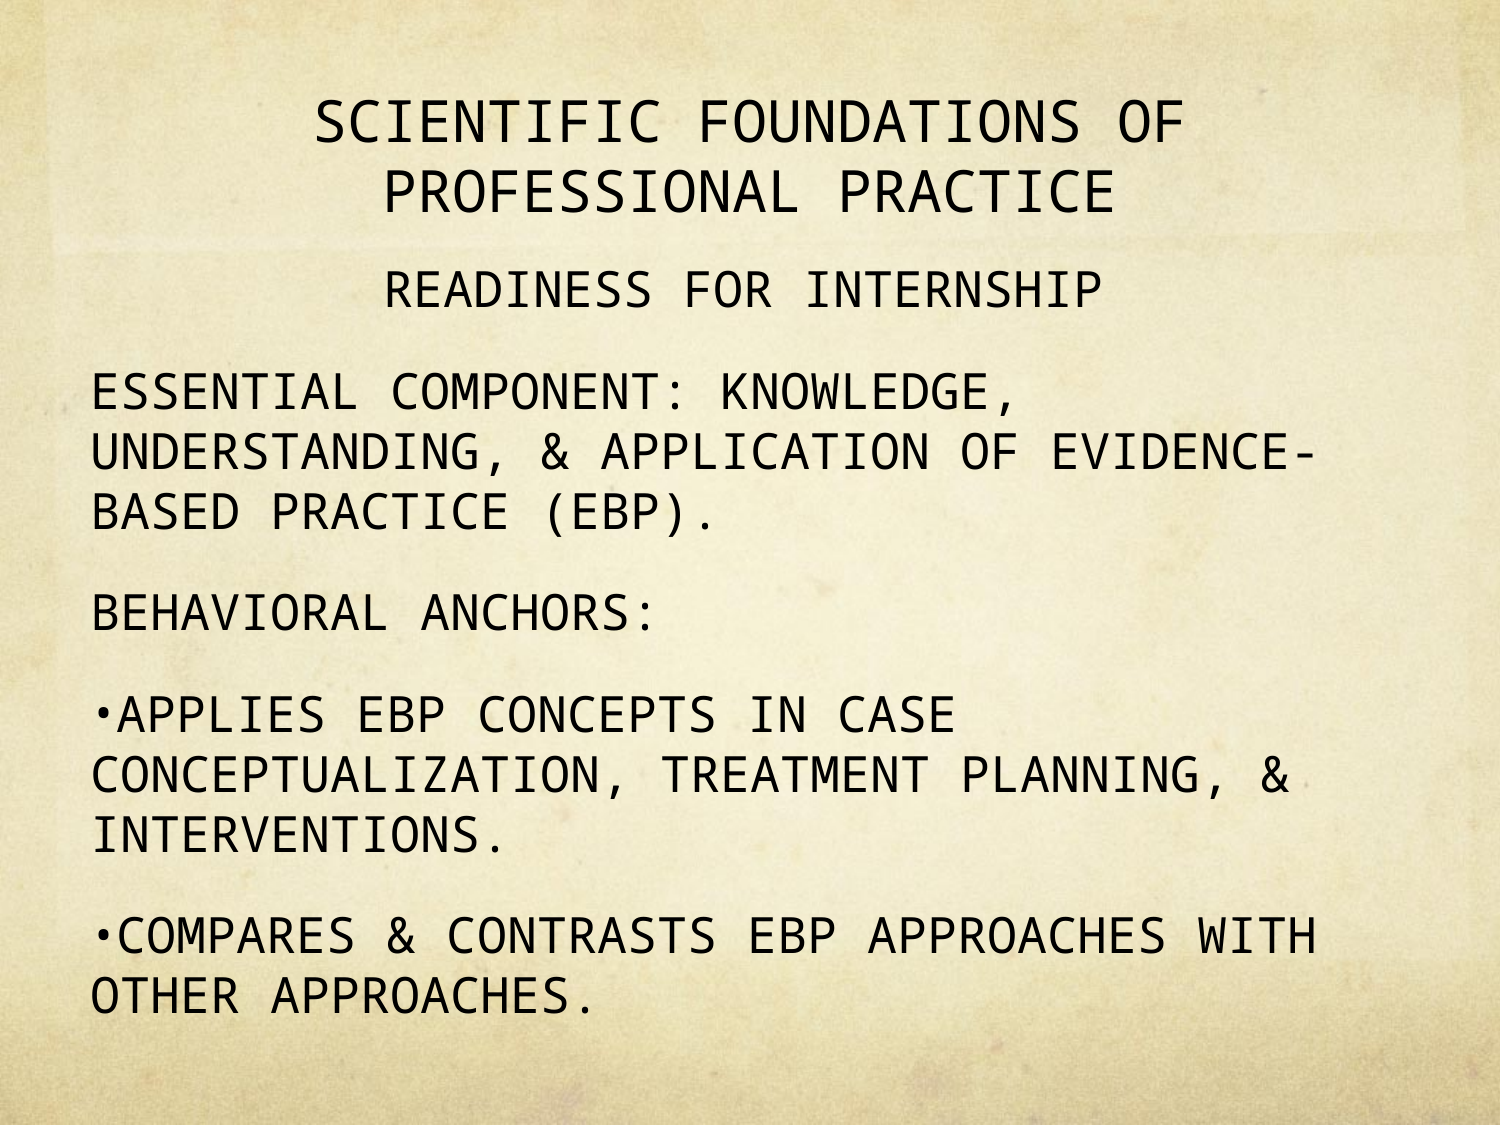

# SCIENTIFIC FOUNDATIONS OF PROFESSIONAL PRACTICE
READINESS FOR INTERNSHIP
ESSENTIAL COMPONENT: KNOWLEDGE, UNDERSTANDING, & APPLICATION OF EVIDENCE-BASED PRACTICE (EBP).
BEHAVIORAL ANCHORS:
APPLIES EBP CONCEPTS IN CASE CONCEPTUALIZATION, TREATMENT PLANNING, & INTERVENTIONS.
COMPARES & CONTRASTS EBP APPROACHES WITH OTHER APPROACHES.